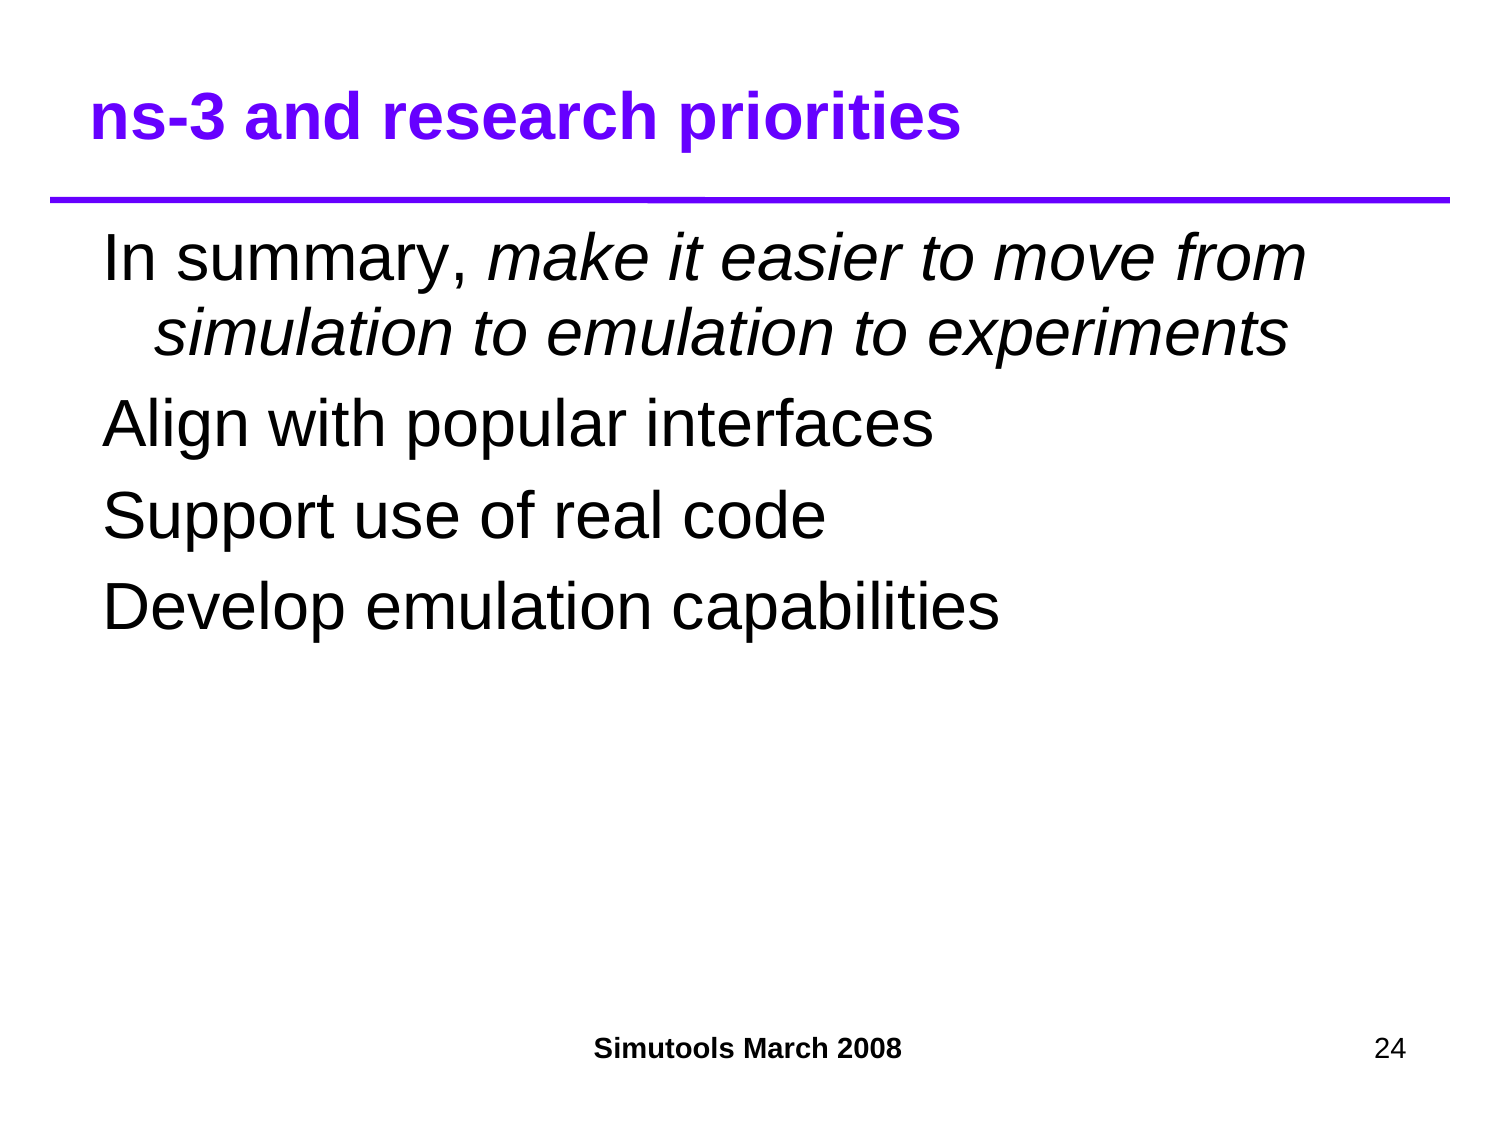

# ns-3 and research priorities
In summary, make it easier to move from simulation to emulation to experiments
Align with popular interfaces
Support use of real code
Develop emulation capabilities
24